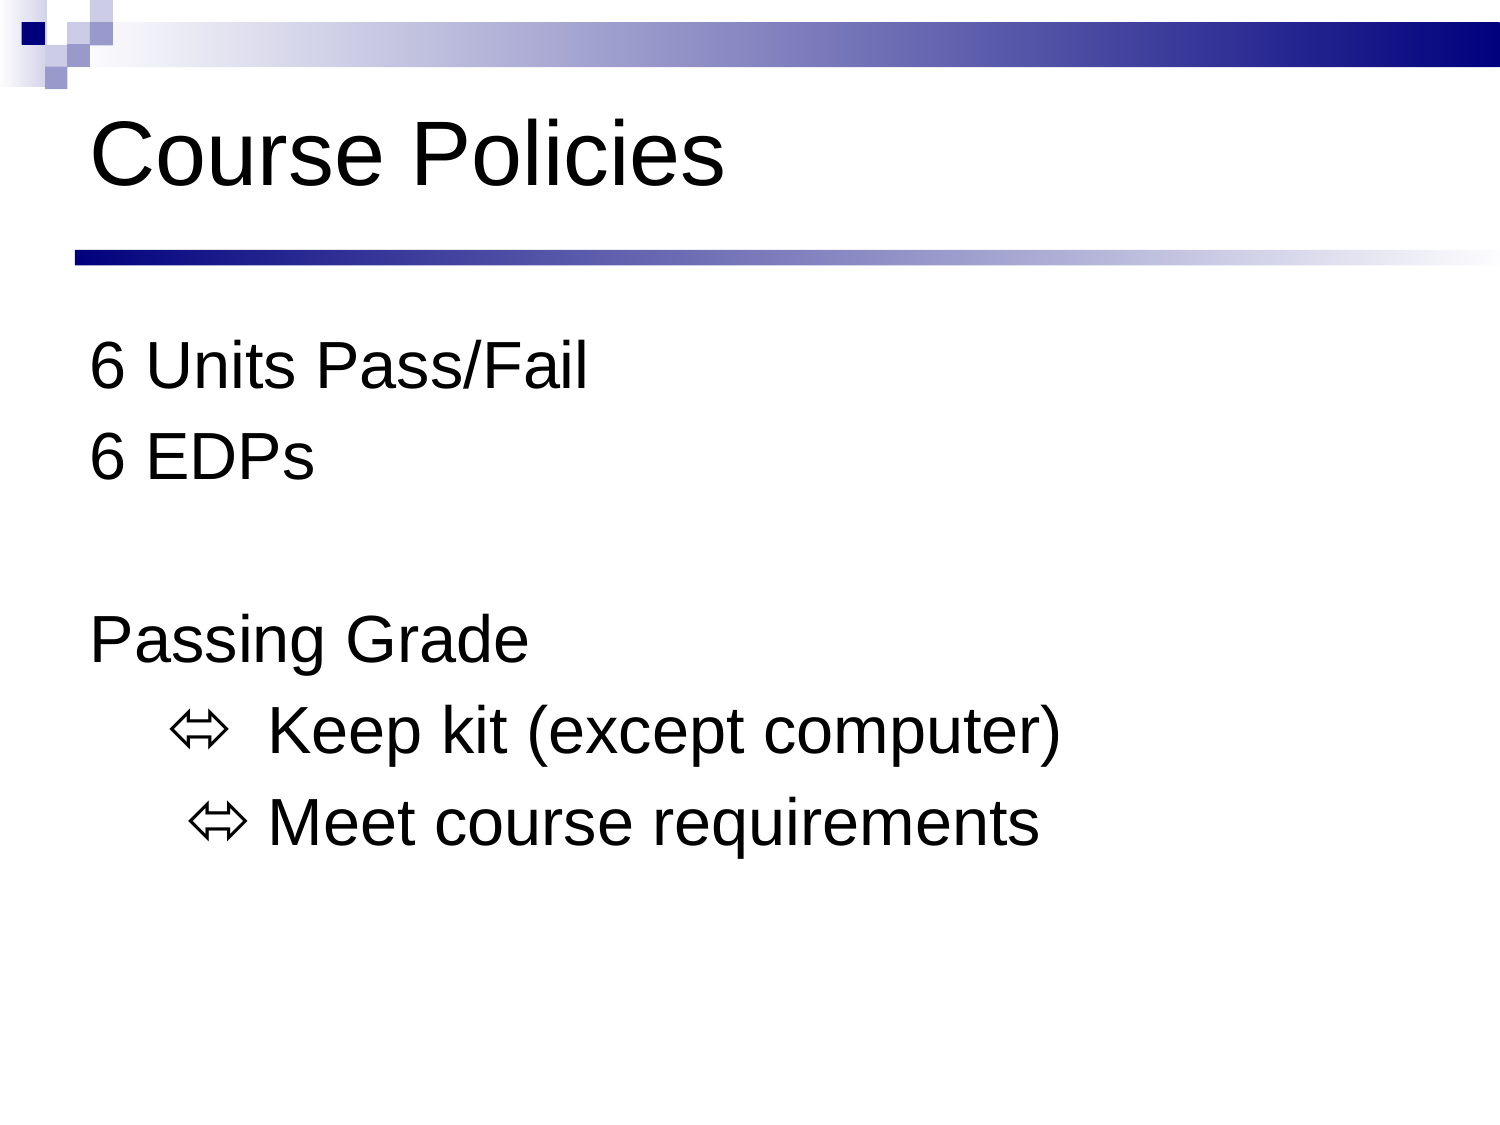

# Course Policies
6 Units Pass/Fail
6 EDPs
Passing Grade
	  Keep kit (except computer)
		  Meet course requirements